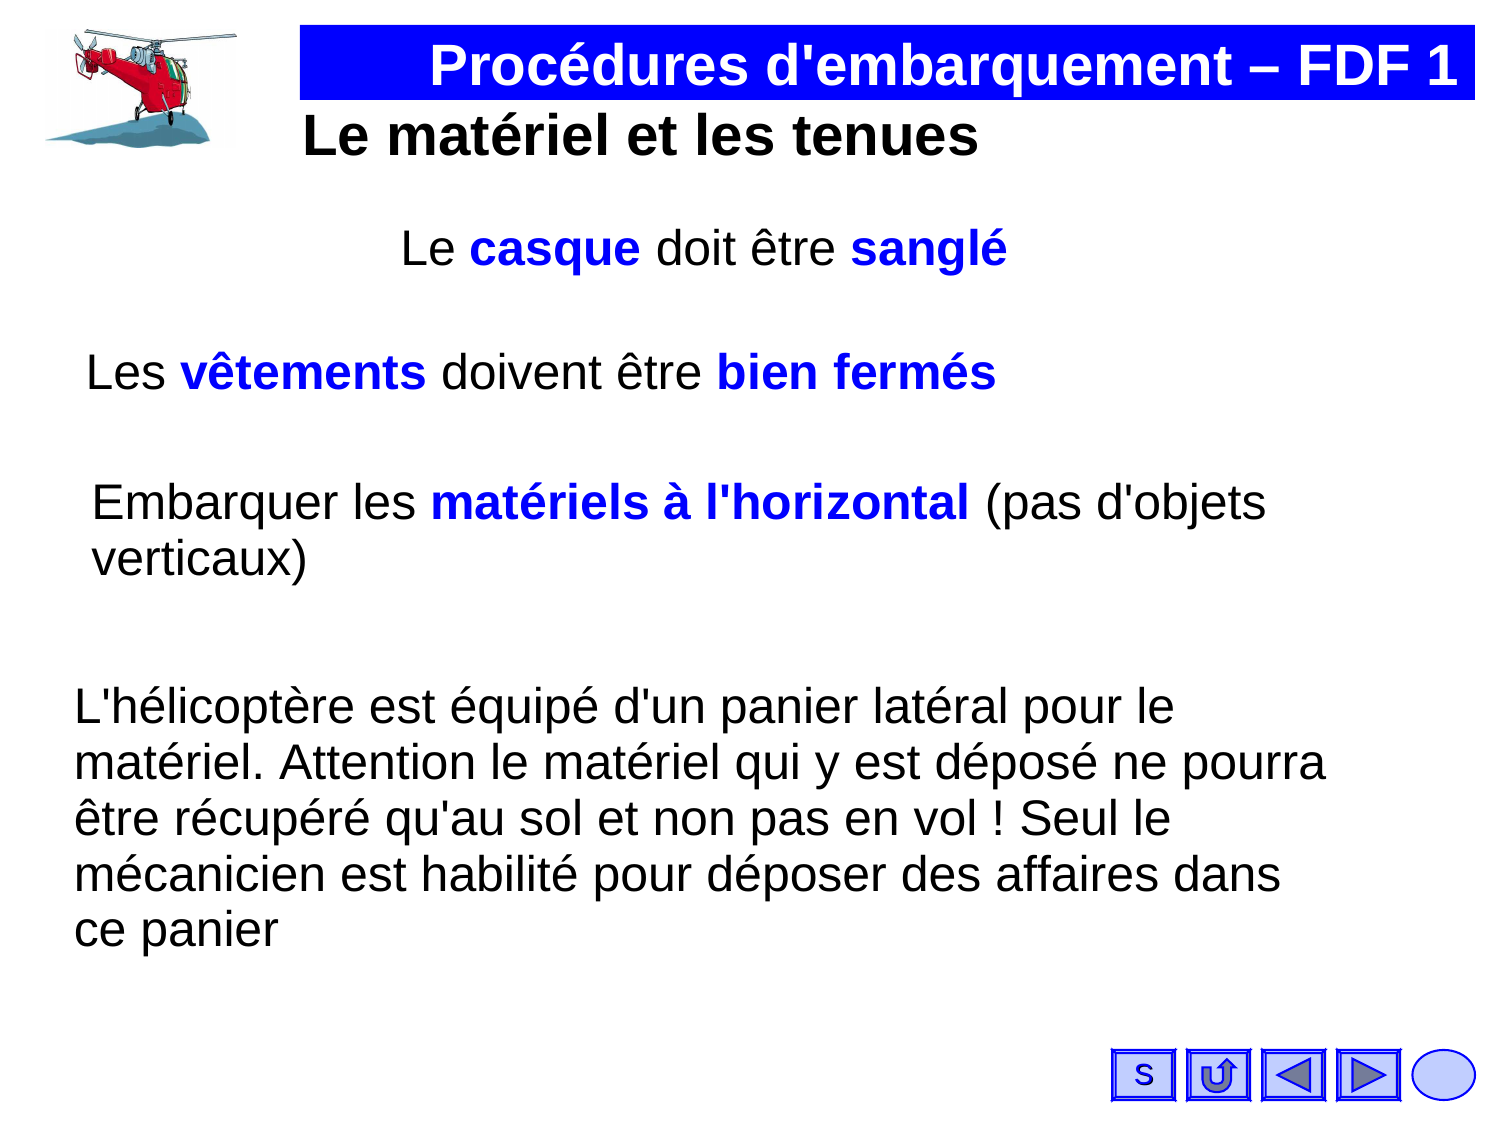

Procédures d'embarquement – FDF 1
Le matériel et les tenues
Le casque doit être sanglé
Les vêtements doivent être bien fermés
Embarquer les matériels à l'horizontal (pas d'objets verticaux)
L'hélicoptère est équipé d'un panier latéral pour le matériel. Attention le matériel qui y est déposé ne pourra être récupéré qu'au sol et non pas en vol ! Seul le mécanicien est habilité pour déposer des affaires dans ce panier